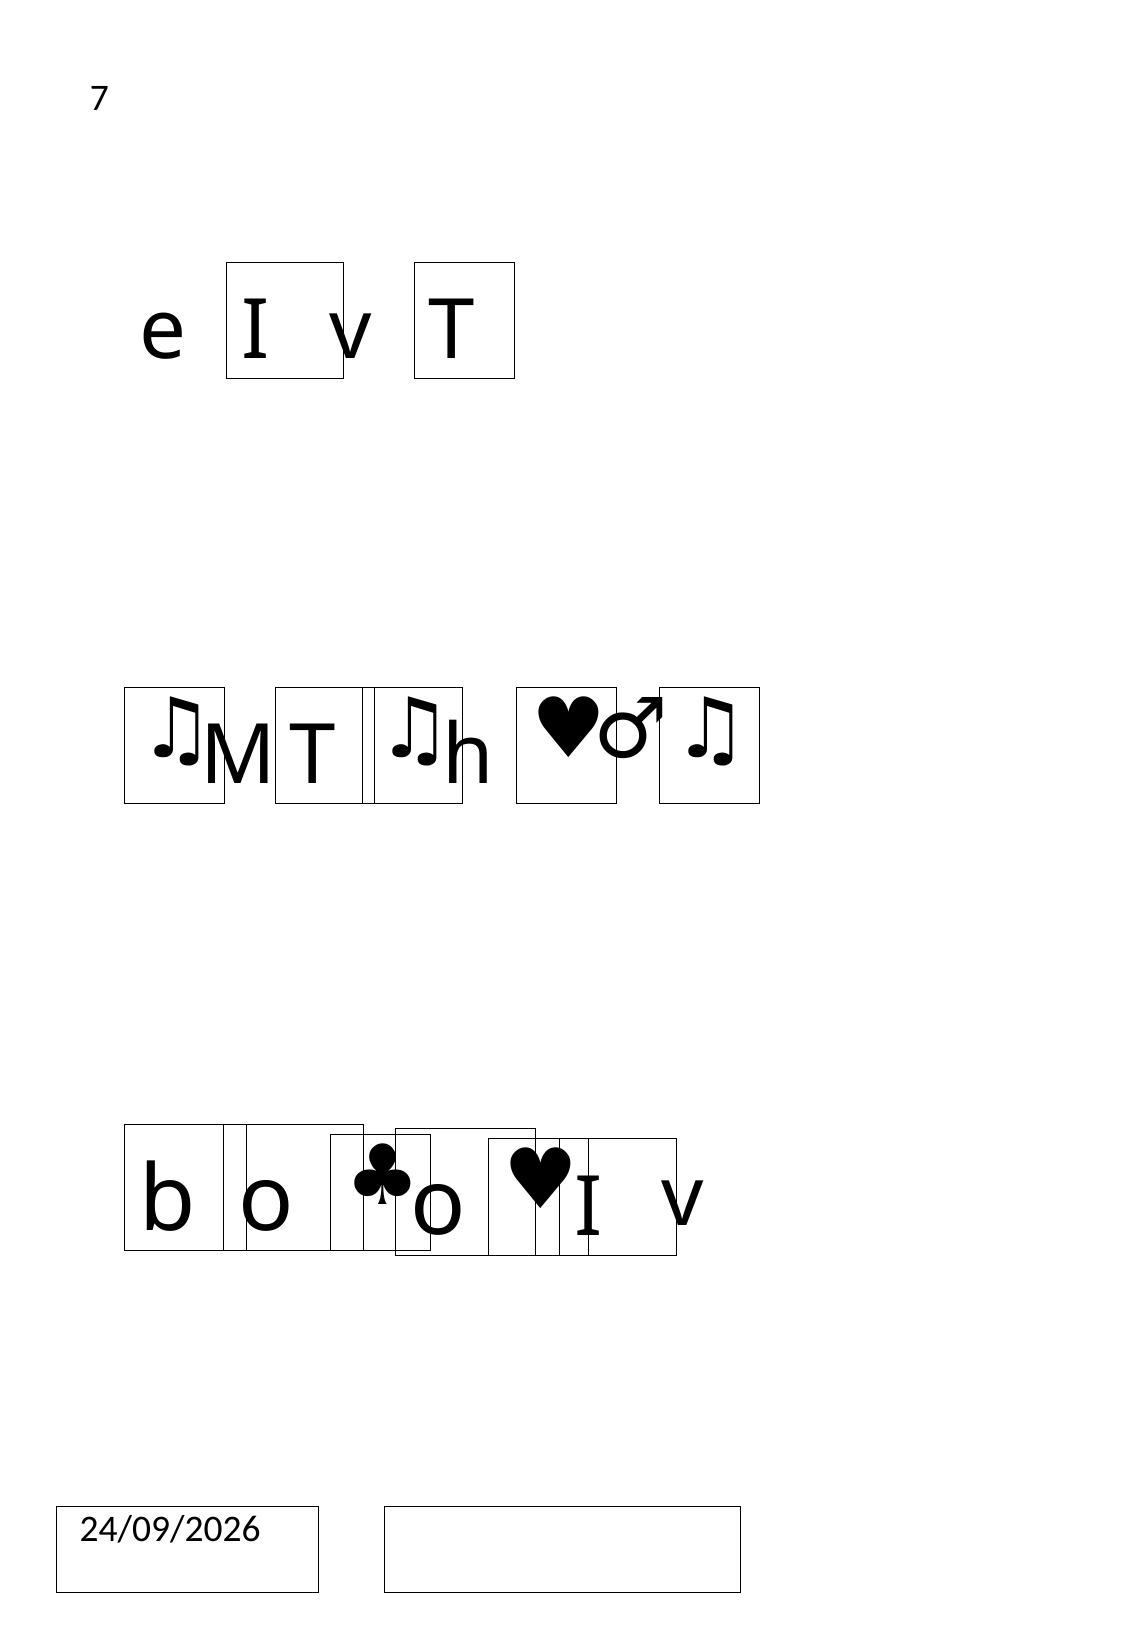

7
e
I
v
T
♫
M
T
♫
h
♥
♂
♫
b
o
v
o
♣
♥
I